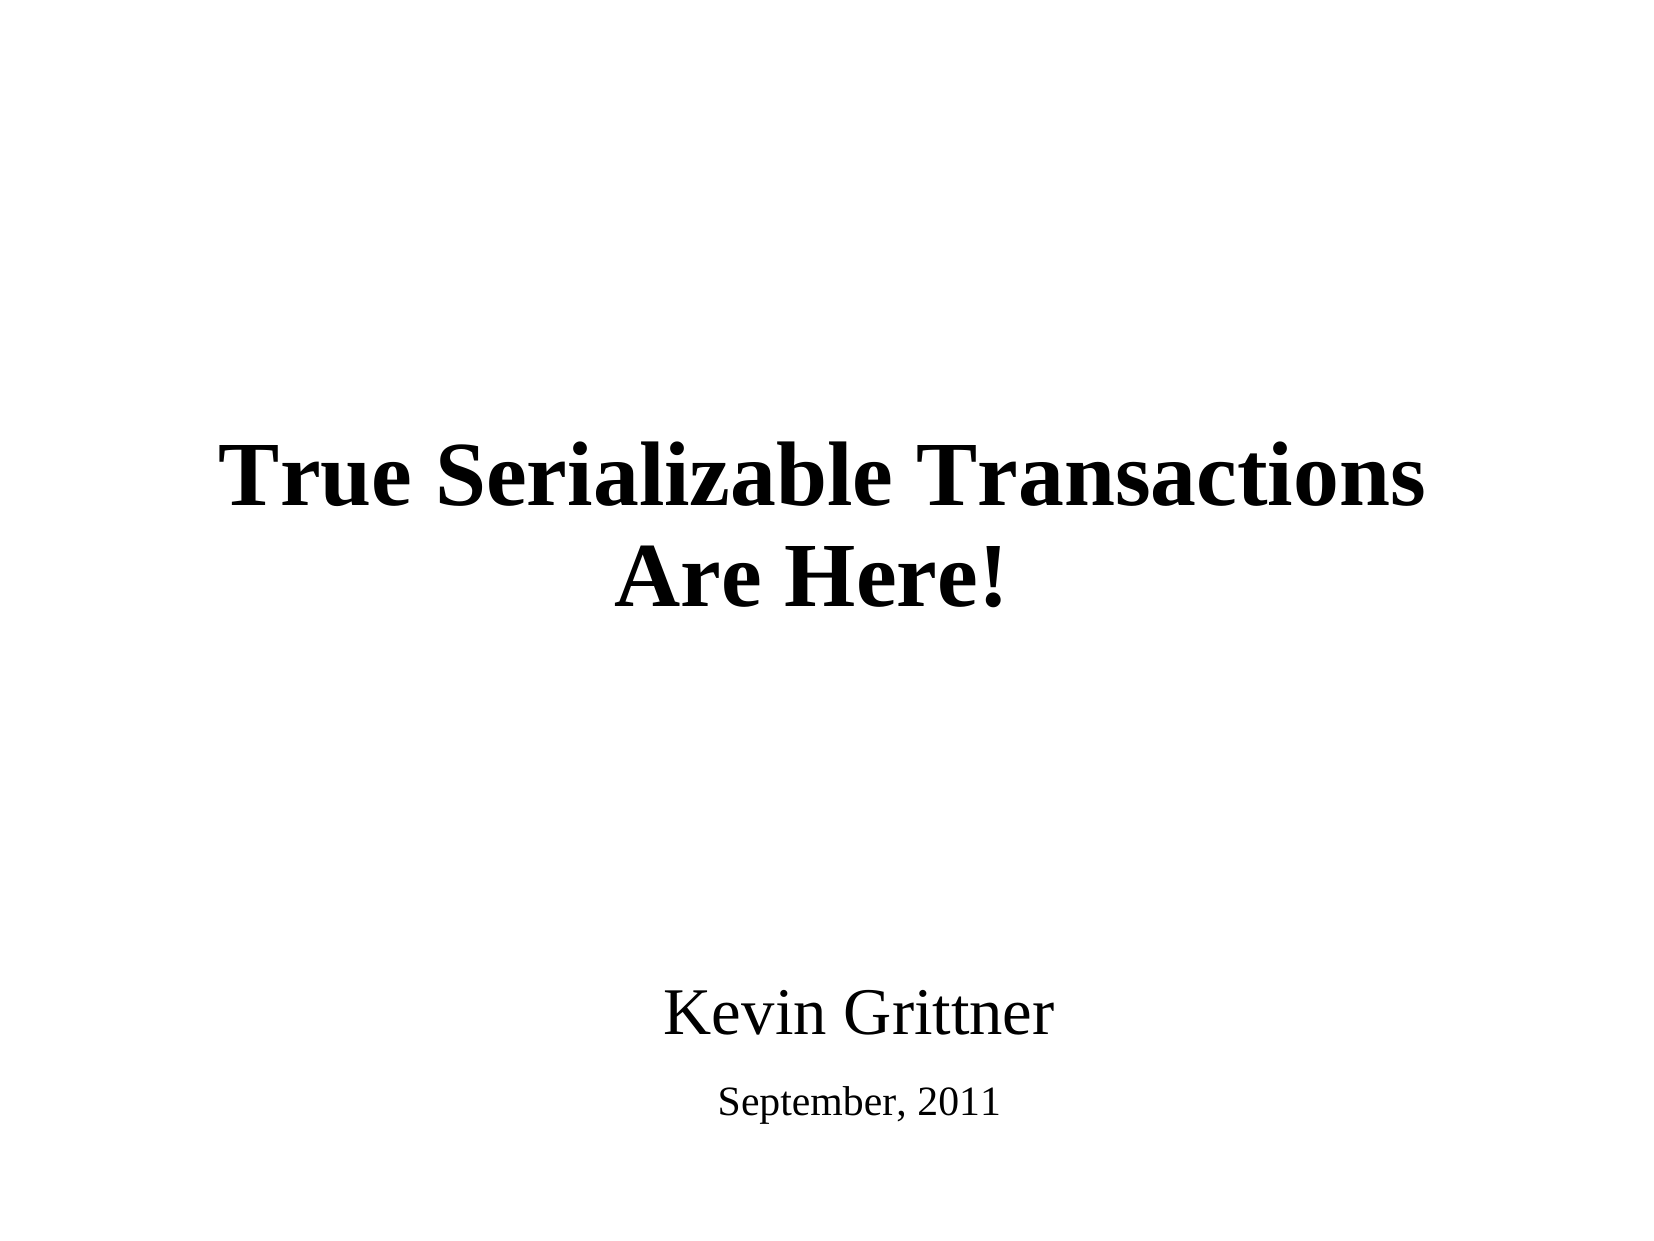

# True Serializable Transactions Are Here!
Kevin Grittner
September, 2011